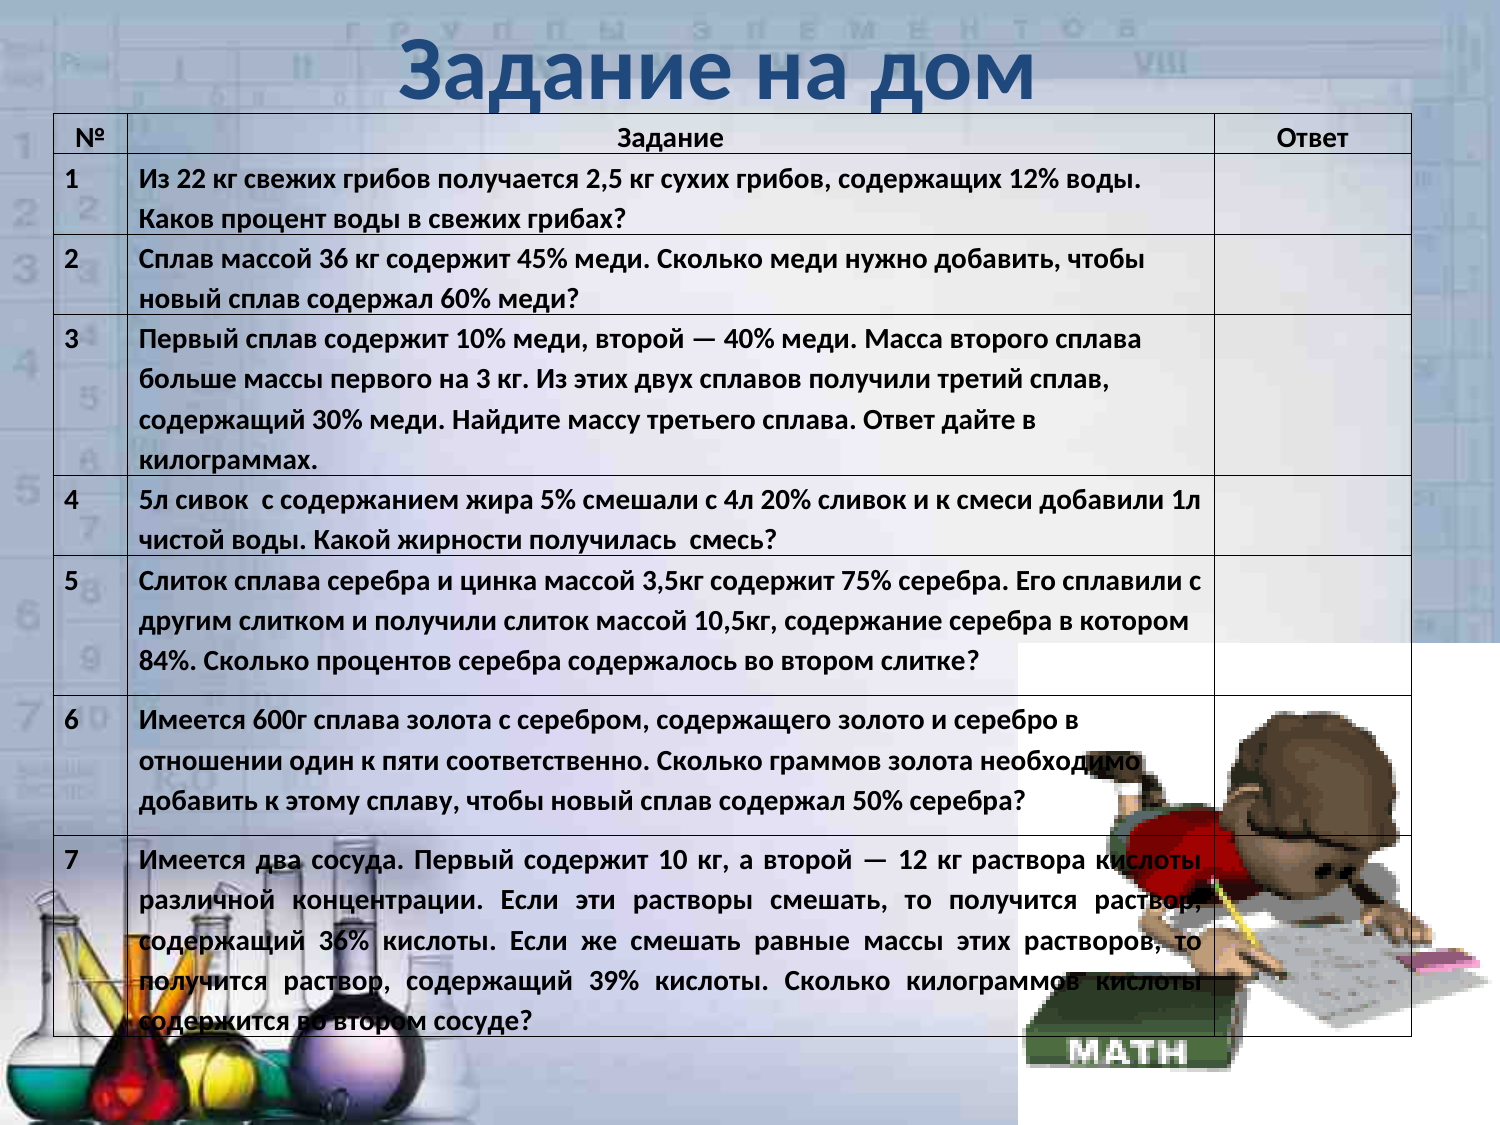

Задание на дом
#
| № | Задание | Ответ |
| --- | --- | --- |
| 1 | Из 22 кг свежих грибов получается 2,5 кг сухих грибов, содержащих 12% воды. Каков процент воды в свежих грибах? | |
| 2 | Сплав массой 36 кг содержит 45% меди. Сколько меди нужно добавить, чтобы новый сплав содержал 60% меди? | |
| 3 | Первый сплав содержит 10% меди, второй — 40% меди. Масса второго сплава больше массы первого на 3 кг. Из этих двух сплавов получили третий сплав, содержащий 30% меди. Найдите массу третьего сплава. Ответ дайте в килограммах. | |
| 4 | 5л сивок с содержанием жира 5% смешали с 4л 20% сливок и к смеси добавили 1л чистой воды. Какой жирности получилась смесь? | |
| 5 | Слиток сплава серебра и цинка массой 3,5кг содержит 75% серебра. Его сплавили с другим слитком и получили слиток массой 10,5кг, содержание серебра в котором 84%. Сколько процентов серебра содержалось во втором слитке? | |
| 6 | Имеется 600г сплава золота с серебром, содержащего золото и серебро в отношении один к пяти соответственно. Сколько граммов золота необходимо добавить к этому сплаву, чтобы новый сплав содержал 50% серебра? | |
| 7 | Имеется два сосуда. Первый содержит 10 кг, а второй — 12 кг раствора кислоты различной концентрации. Если эти растворы смешать, то получится раствор, содержащий 36% кислоты. Если же смешать равные массы этих растворов, то получится раствор, содержащий 39% кислоты. Сколько килограммов кислоты содержится во втором сосуде? | |